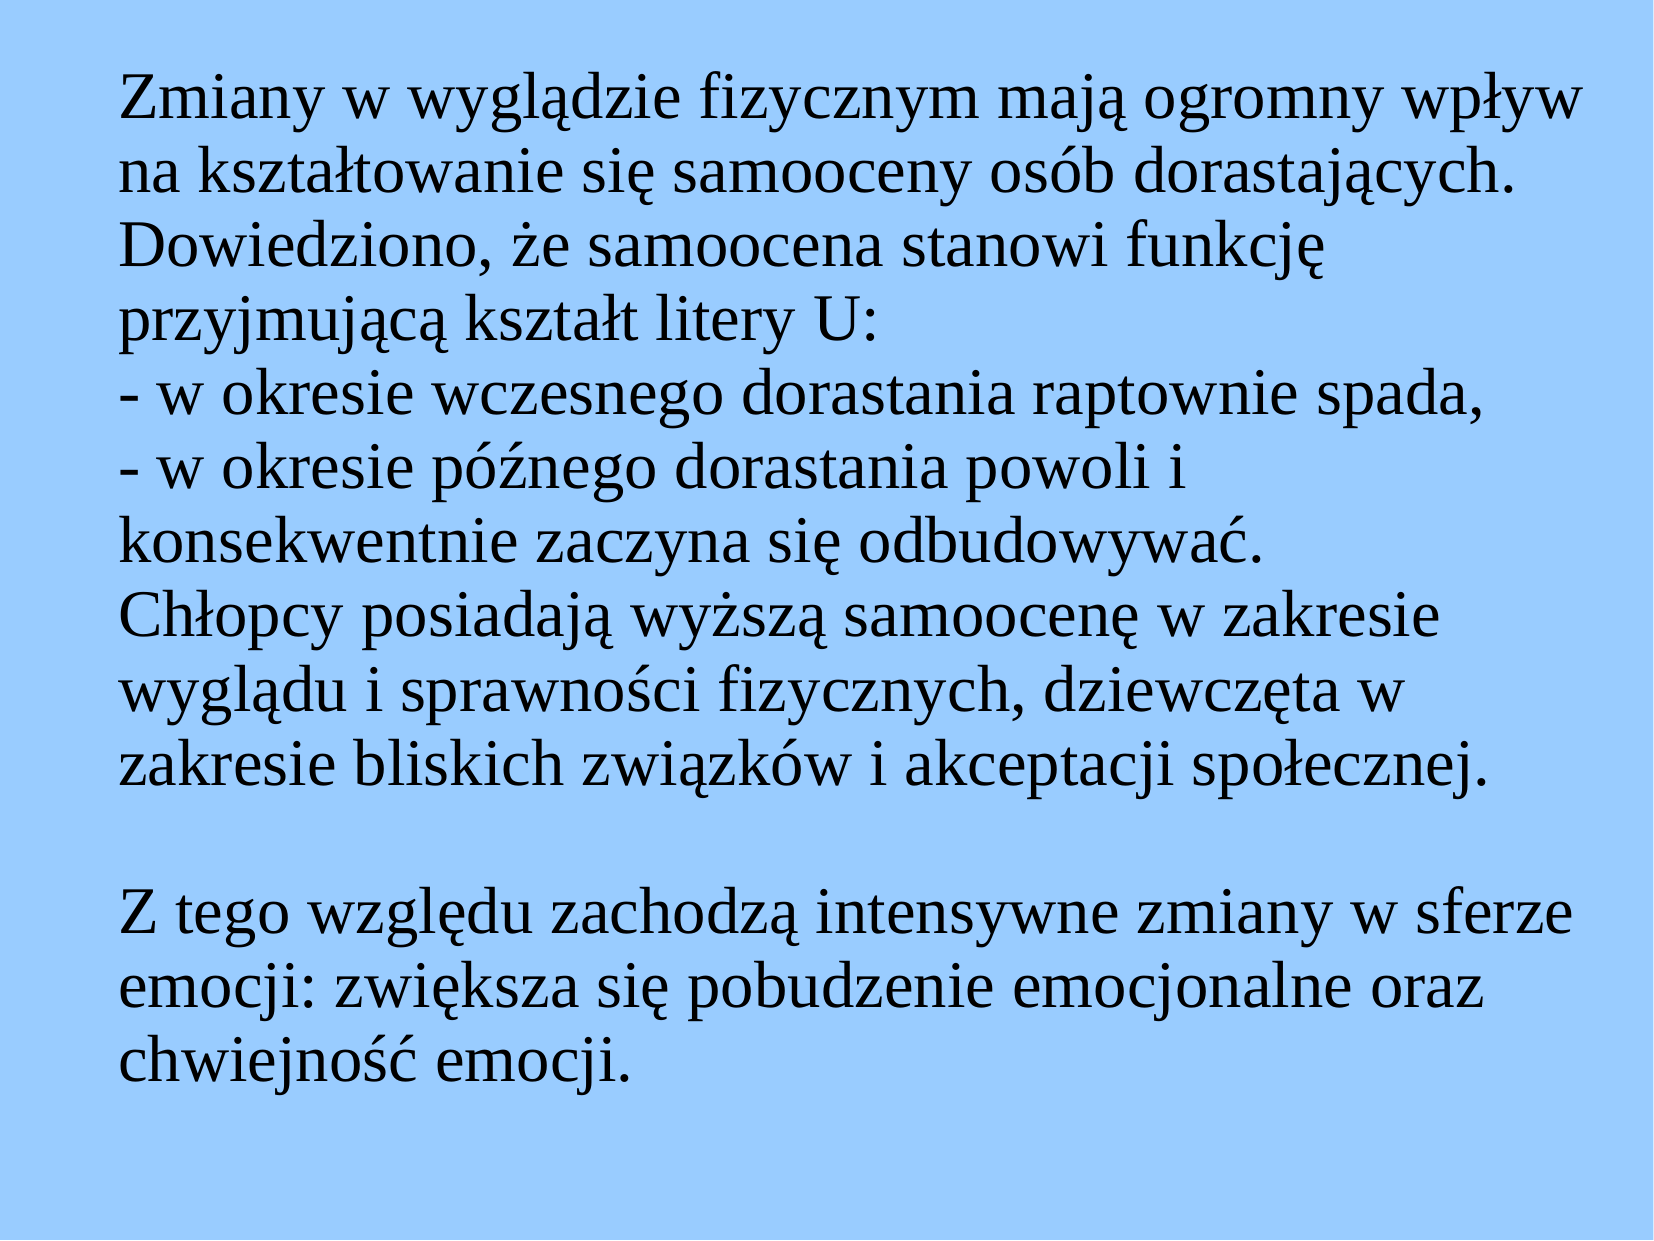

# Zmiany w wyglądzie fizycznym mają ogromny wpływ na kształtowanie się samooceny osób dorastających. Dowiedziono, że samoocena stanowi funkcję przyjmującą kształt litery U: - w okresie wczesnego dorastania raptownie spada, - w okresie późnego dorastania powoli i konsekwentnie zaczyna się odbudowywać. Chłopcy posiadają wyższą samoocenę w zakresie wyglądu i sprawności fizycznych, dziewczęta w zakresie bliskich związków i akceptacji społecznej. Z tego względu zachodzą intensywne zmiany w sferze emocji: zwiększa się pobudzenie emocjonalne oraz chwiejność emocji.